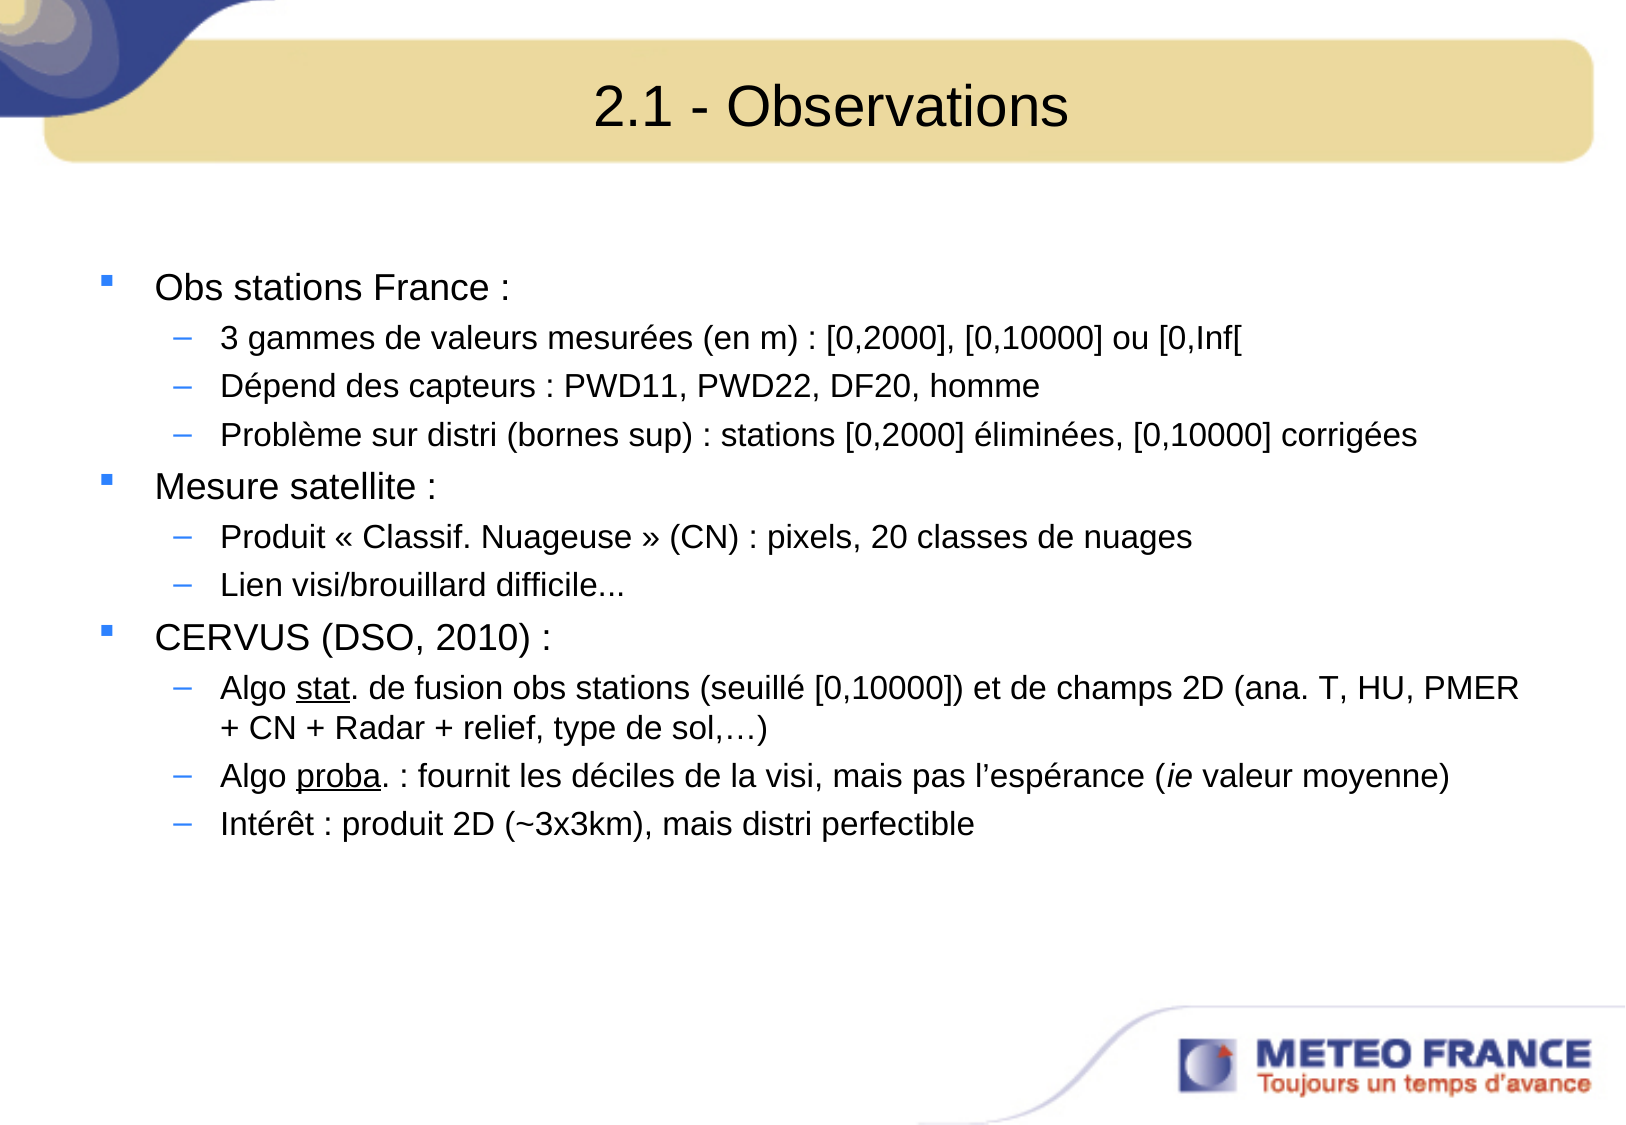

# 2.1 - Observations
Obs stations France :
3 gammes de valeurs mesurées (en m) : [0,2000], [0,10000] ou [0,Inf[
Dépend des capteurs : PWD11, PWD22, DF20, homme
Problème sur distri (bornes sup) : stations [0,2000] éliminées, [0,10000] corrigées
Mesure satellite :
Produit « Classif. Nuageuse » (CN) : pixels, 20 classes de nuages
Lien visi/brouillard difficile...
CERVUS (DSO, 2010) :
Algo stat. de fusion obs stations (seuillé [0,10000]) et de champs 2D (ana. T, HU, PMER + CN + Radar + relief, type de sol,…)
Algo proba. : fournit les déciles de la visi, mais pas l’espérance (ie valeur moyenne)
Intérêt : produit 2D (~3x3km), mais distri perfectible
Techniques et Organisation de la prévision - septembre 2011